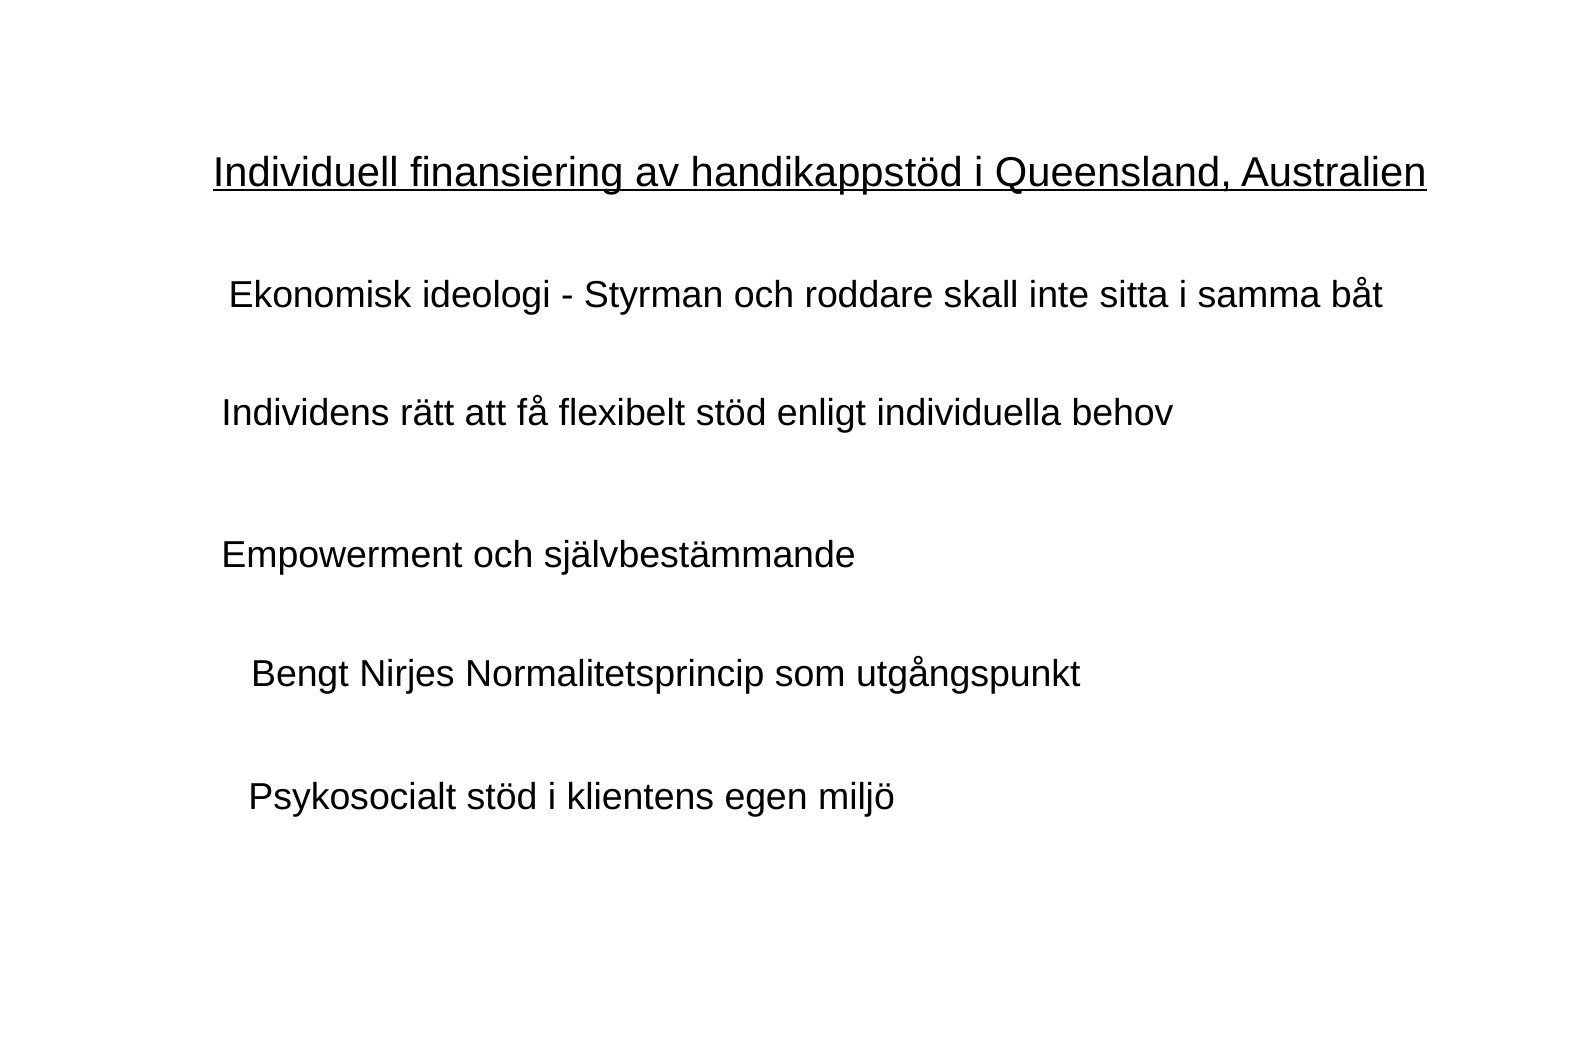

Individuell finansiering av handikappstöd i Queensland, Australien
 Ekonomisk ideologi - Styrman och roddare skall inte sitta i samma båt
Individens rätt att få flexibelt stöd enligt individuella behov
Empowerment och självbestämmande
Bengt Nirjes Normalitetsprincip som utgångspunkt
Psykosocialt stöd i klientens egen miljö